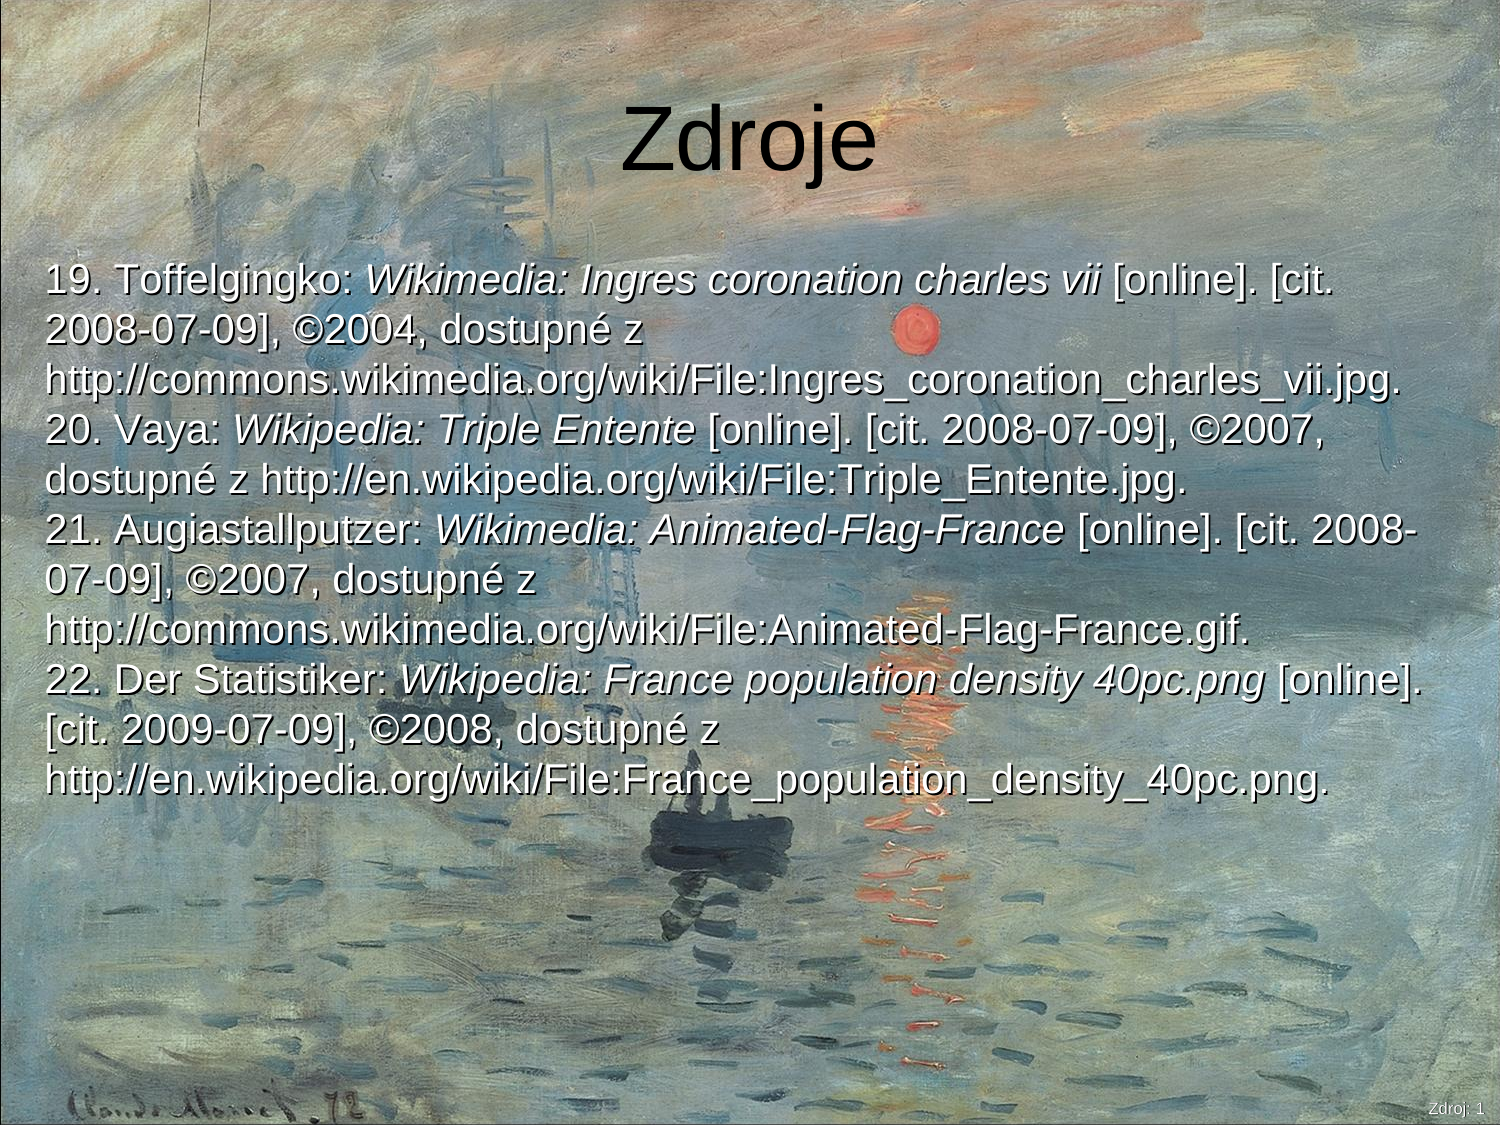

# Zdroje
19. Toffelgingko: Wikimedia: Ingres coronation charles vii [online]. [cit. 2008-07-09], ©2004, dostupné z http://commons.wikimedia.org/wiki/File:Ingres_coronation_charles_vii.jpg.
20. Vaya: Wikipedia: Triple Entente [online]. [cit. 2008-07-09], ©2007, dostupné z http://en.wikipedia.org/wiki/File:Triple_Entente.jpg.
21. Augiastallputzer: Wikimedia: Animated-Flag-France [online]. [cit. 2008-07-09], ©2007, dostupné z http://commons.wikimedia.org/wiki/File:Animated-Flag-France.gif.
22. Der Statistiker: Wikipedia: France population density 40pc.png [online]. [cit. 2009-07-09], ©2008, dostupné z http://en.wikipedia.org/wiki/File:France_population_density_40pc.png.
Zdroj: 1